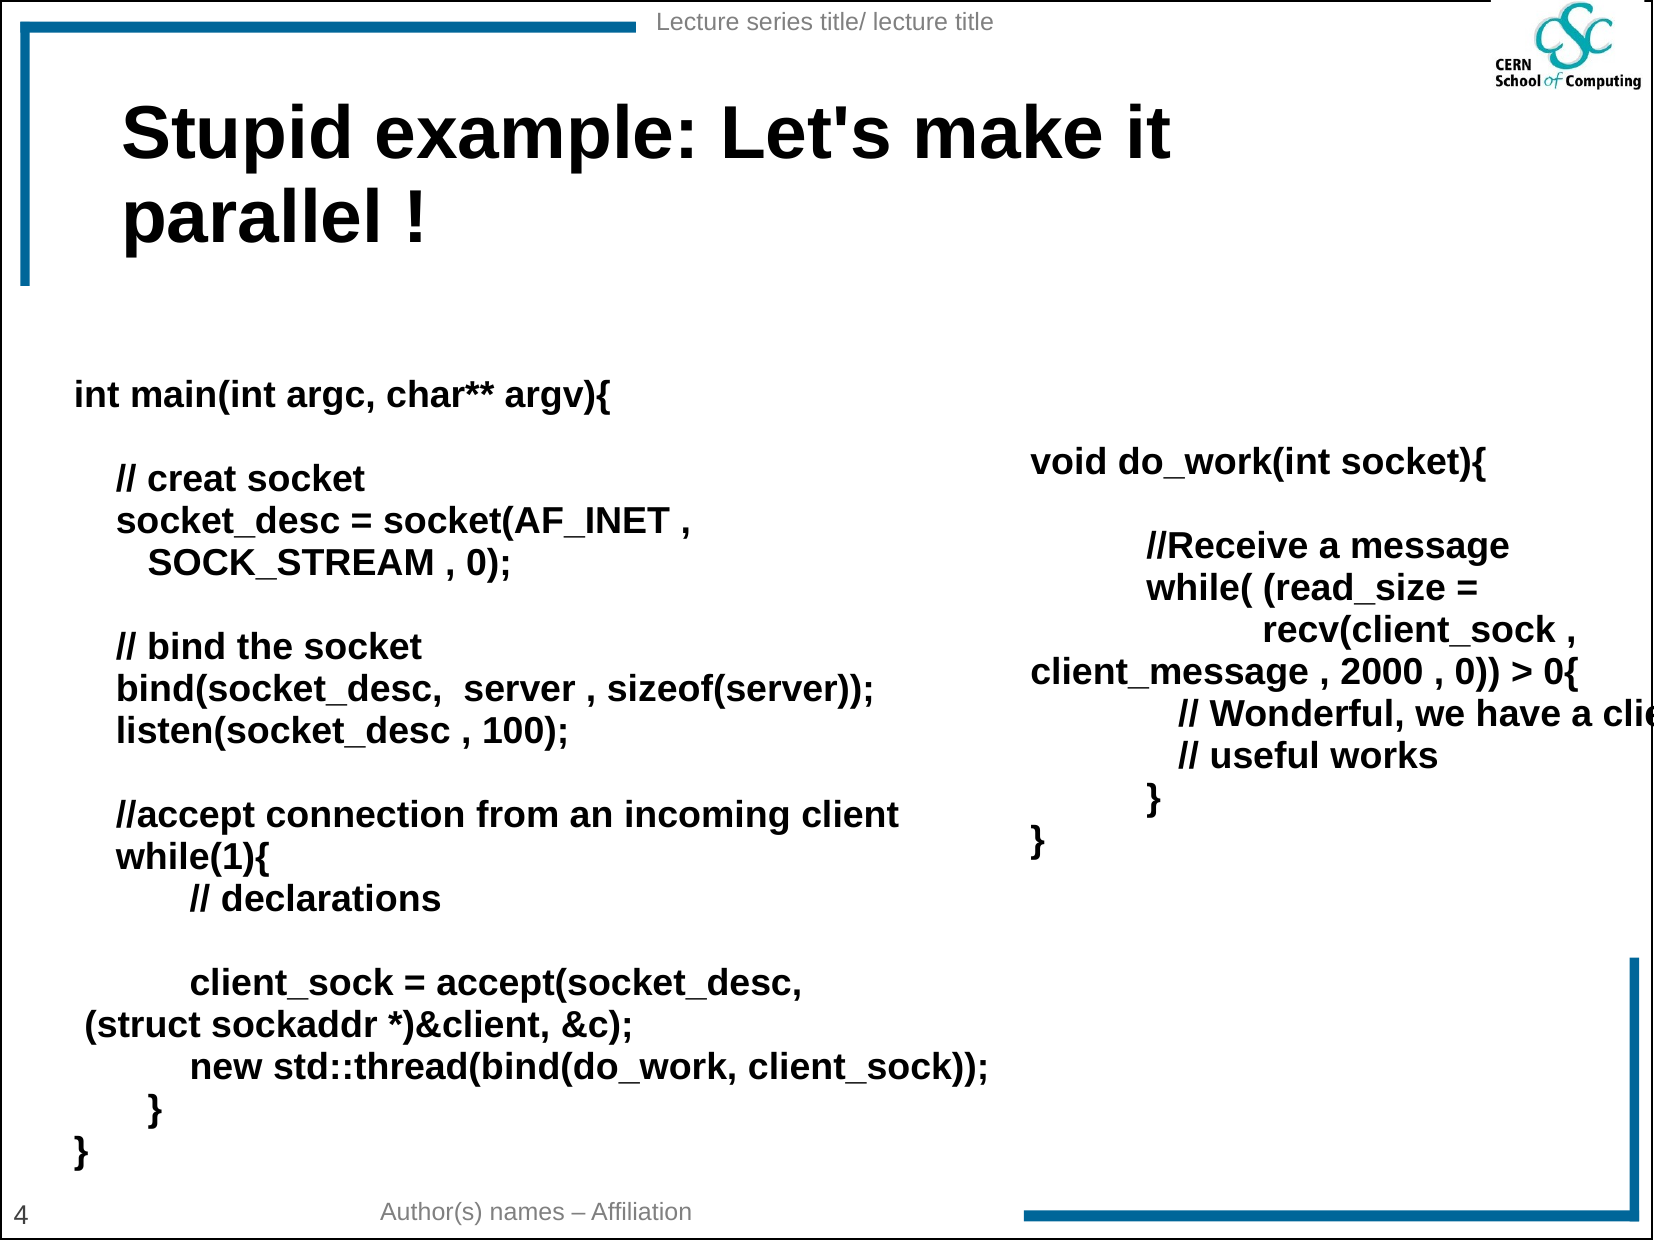

Stupid example: Let's make it parallel !
int main(int argc, char** argv){
 // creat socket
 socket_desc = socket(AF_INET ,
	SOCK_STREAM , 0);
 // bind the socket
 bind(socket_desc, server , sizeof(server));
 listen(socket_desc , 100);
 //accept connection from an incoming client
 while(1){
	 // declarations
	 client_sock = accept(socket_desc,
 (struct sockaddr *)&client, &c);
	 new std::thread(bind(do_work, client_sock));
	}
}
void do_work(int socket){
	 //Receive a message
	 while( (read_size =
			 recv(client_sock , client_message , 2000 , 0)) > 0{
		// Wonderful, we have a client
		// useful works
	 }
}